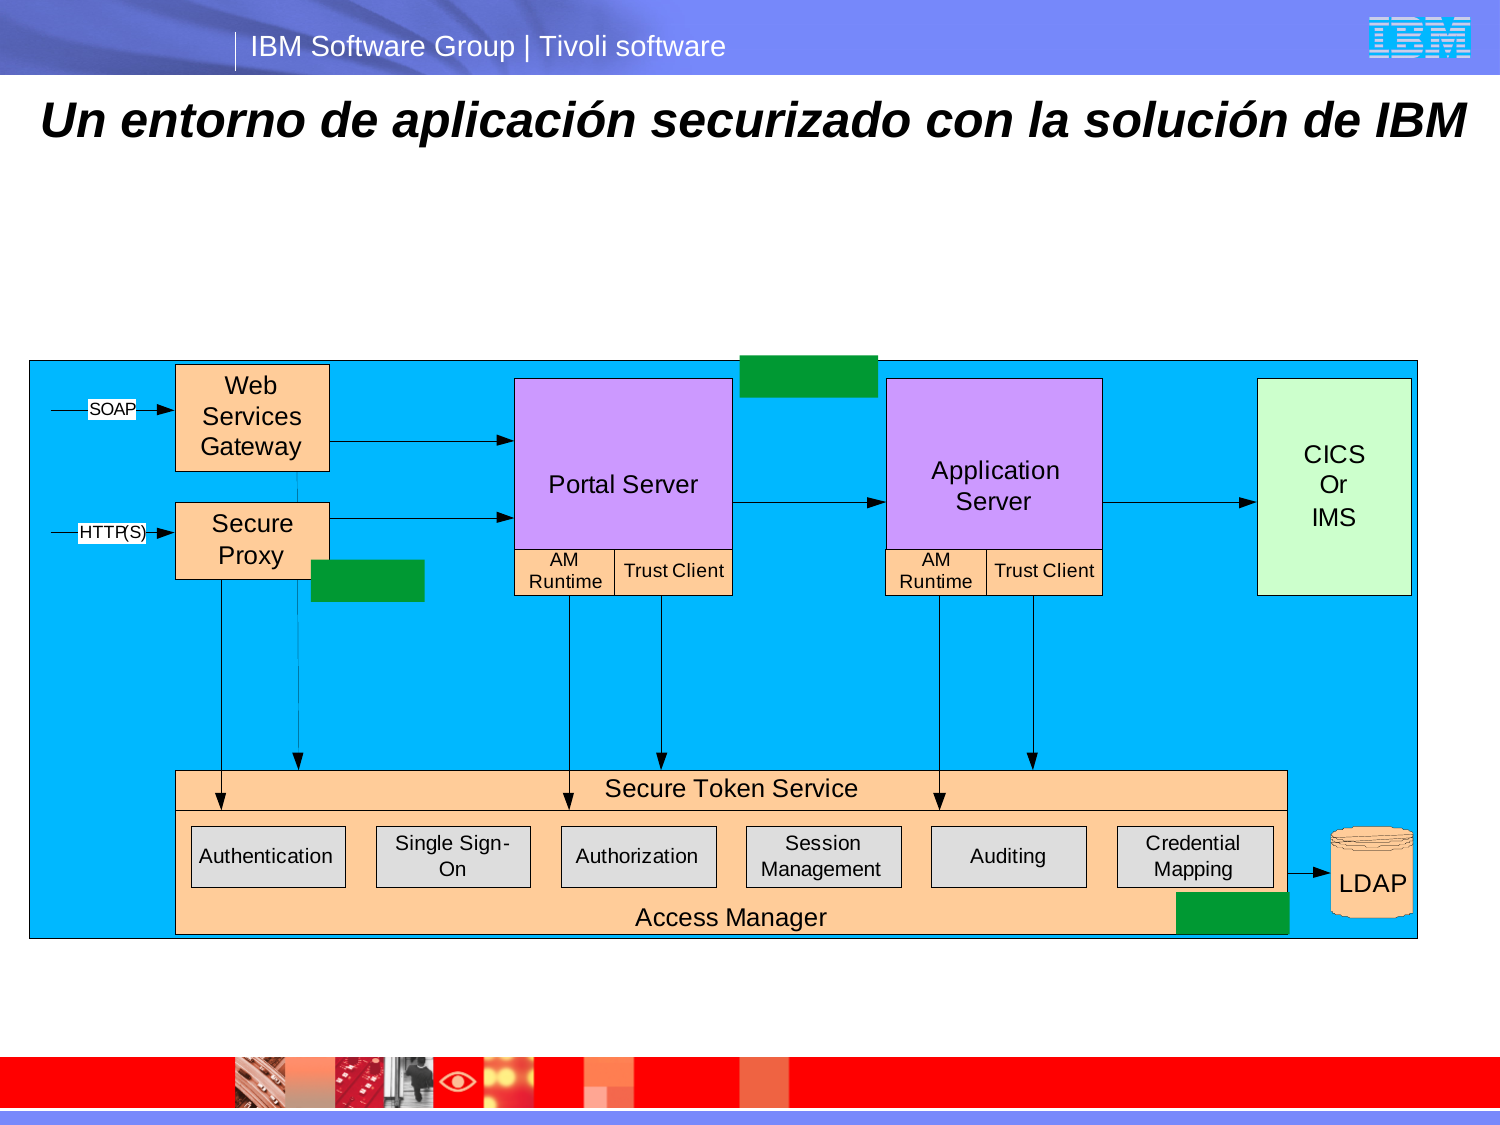

# Un entorno de aplicación securizado con la solución de IBM
AppScan
TAMeb
TAMeb